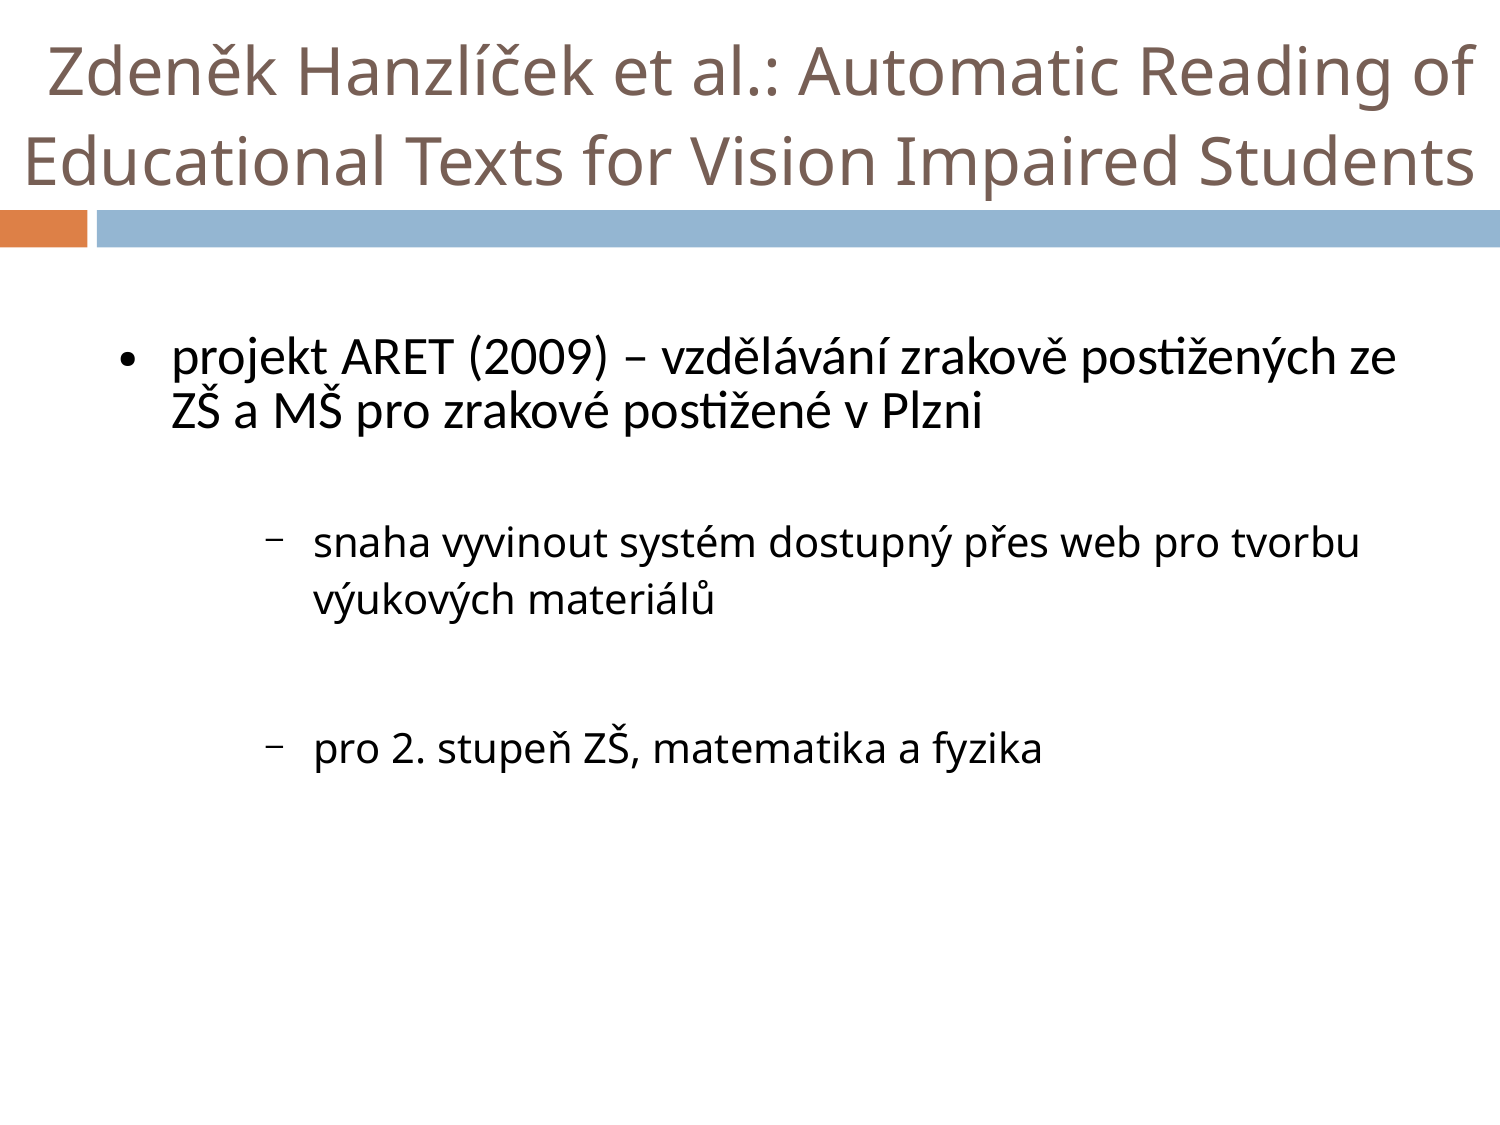

# Zdeněk Hanzlíček et al.: Automatic Reading of Educational Texts for Vision Impaired Students
projekt ARET (2009) – vzdělávání zrakově postižených ze ZŠ a MŠ pro zrakové postižené v Plzni
snaha vyvinout systém dostupný přes web pro tvorbu výukových materiálů
pro 2. stupeň ZŠ, matematika a fyzika